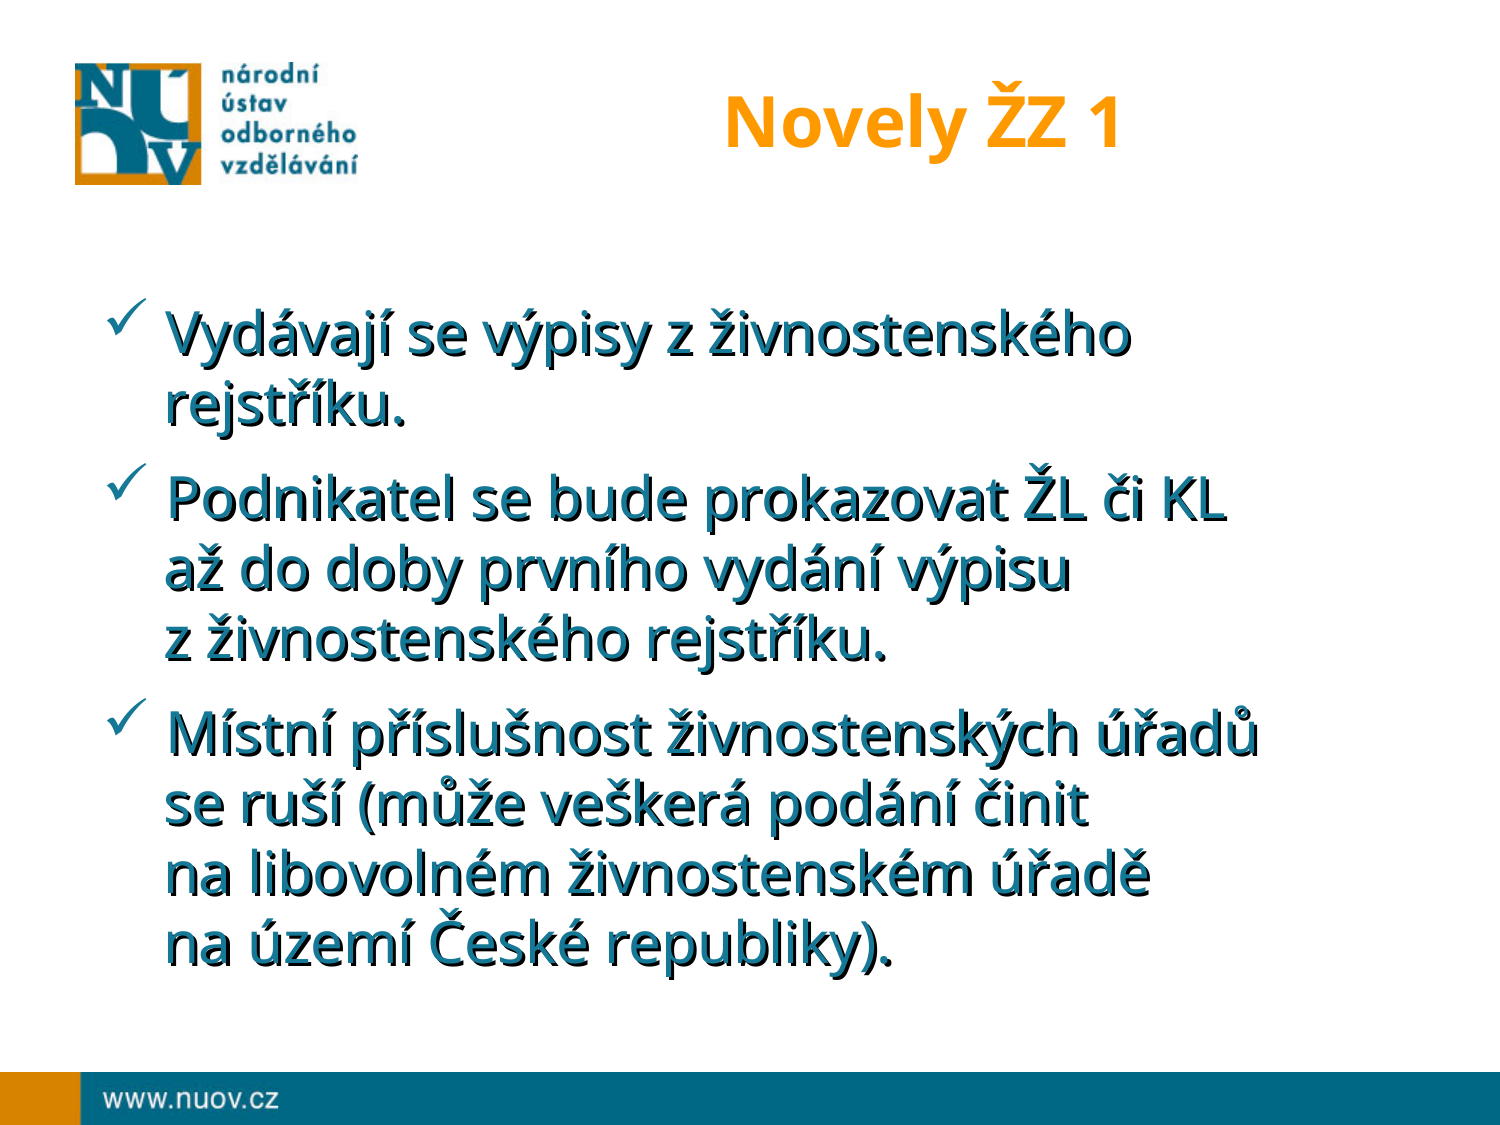

# Novely ŽZ 1
 Vydávají se výpisy z živnostenského
 rejstříku.
 Podnikatel se bude prokazovat ŽL či KL
 až do doby prvního vydání výpisu
 z živnostenského rejstříku.
 Místní příslušnost živnostenských úřadů
 se ruší (může veškerá podání činit
 na libovolném živnostenském úřadě
 na území České republiky).